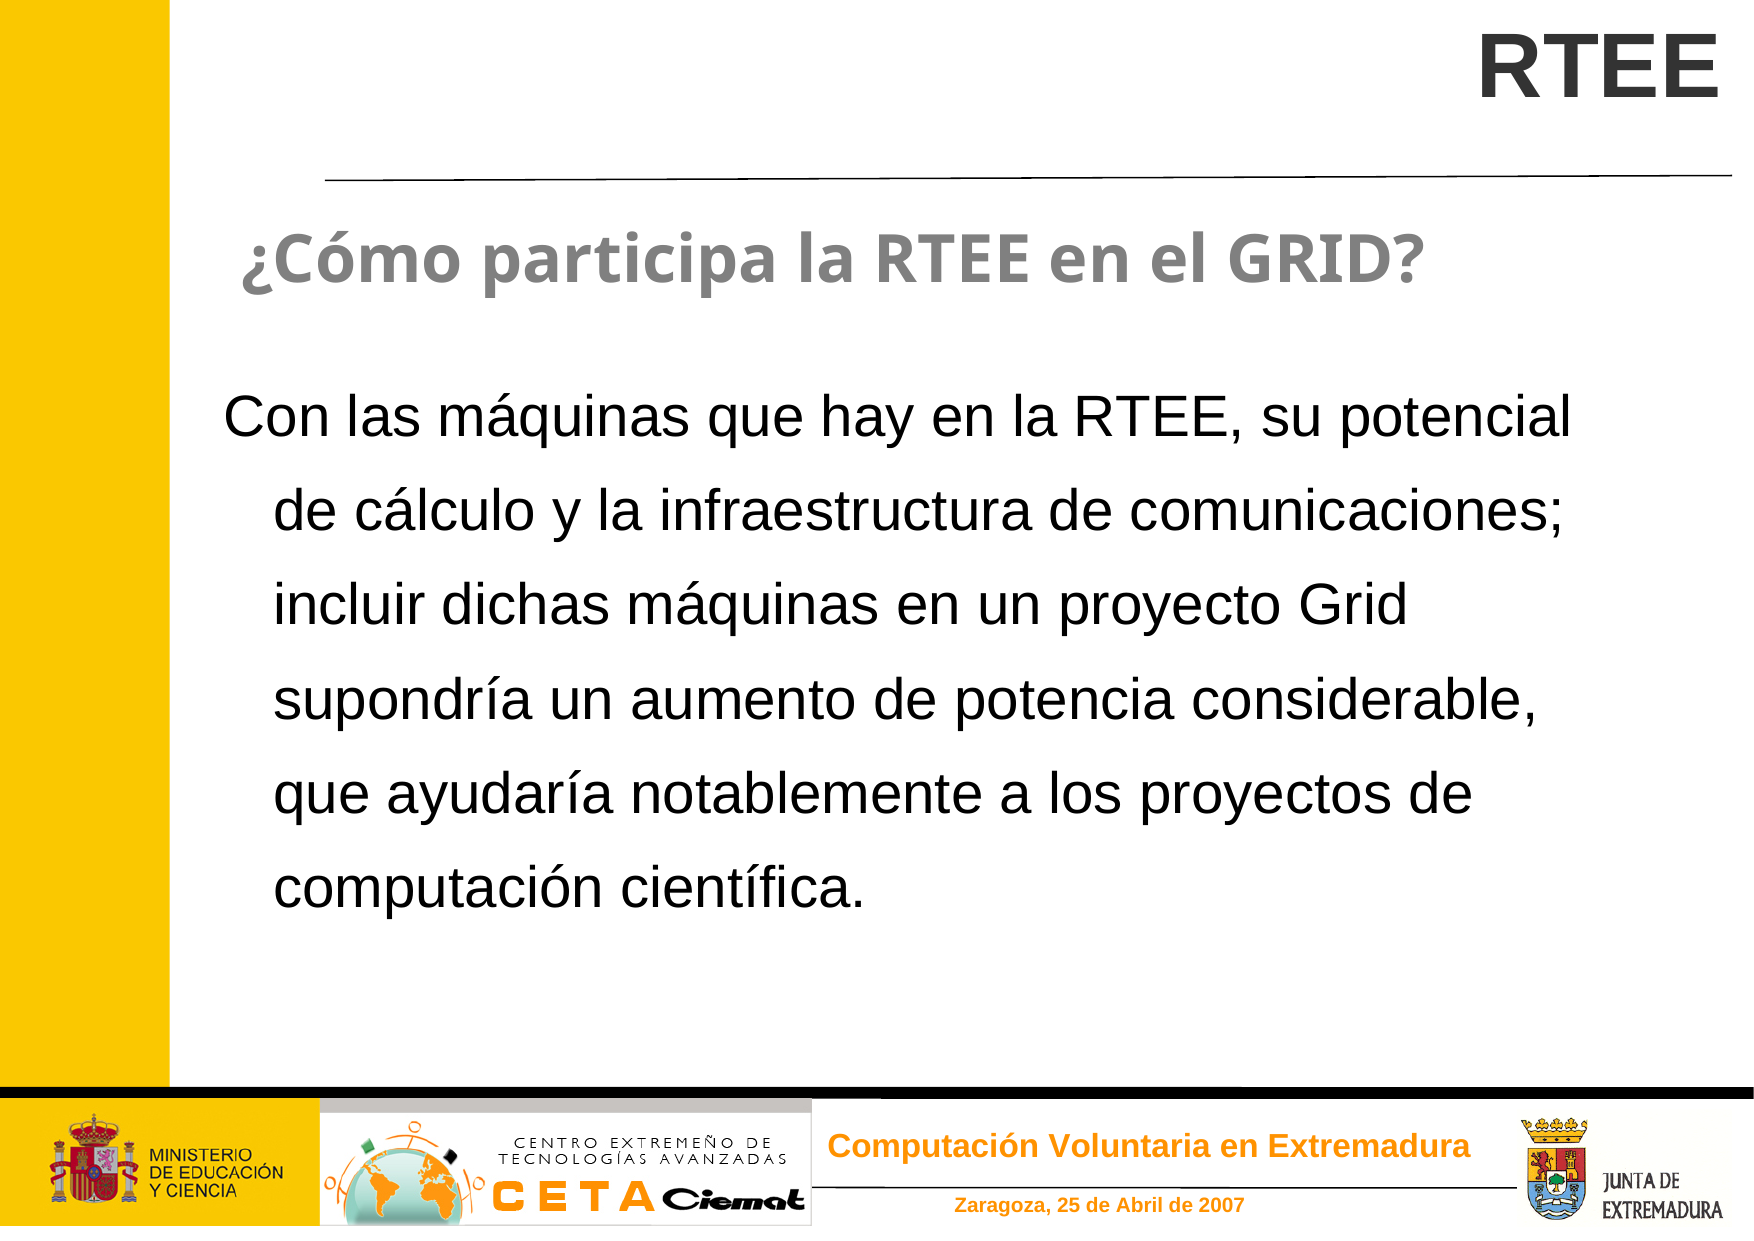

# RTEE
¿Cómo participa la RTEE en el GRID?
Con las máquinas que hay en la RTEE, su potencial de cálculo y la infraestructura de comunicaciones; incluir dichas máquinas en un proyecto Grid supondría un aumento de potencia considerable, que ayudaría notablemente a los proyectos de computación científica.